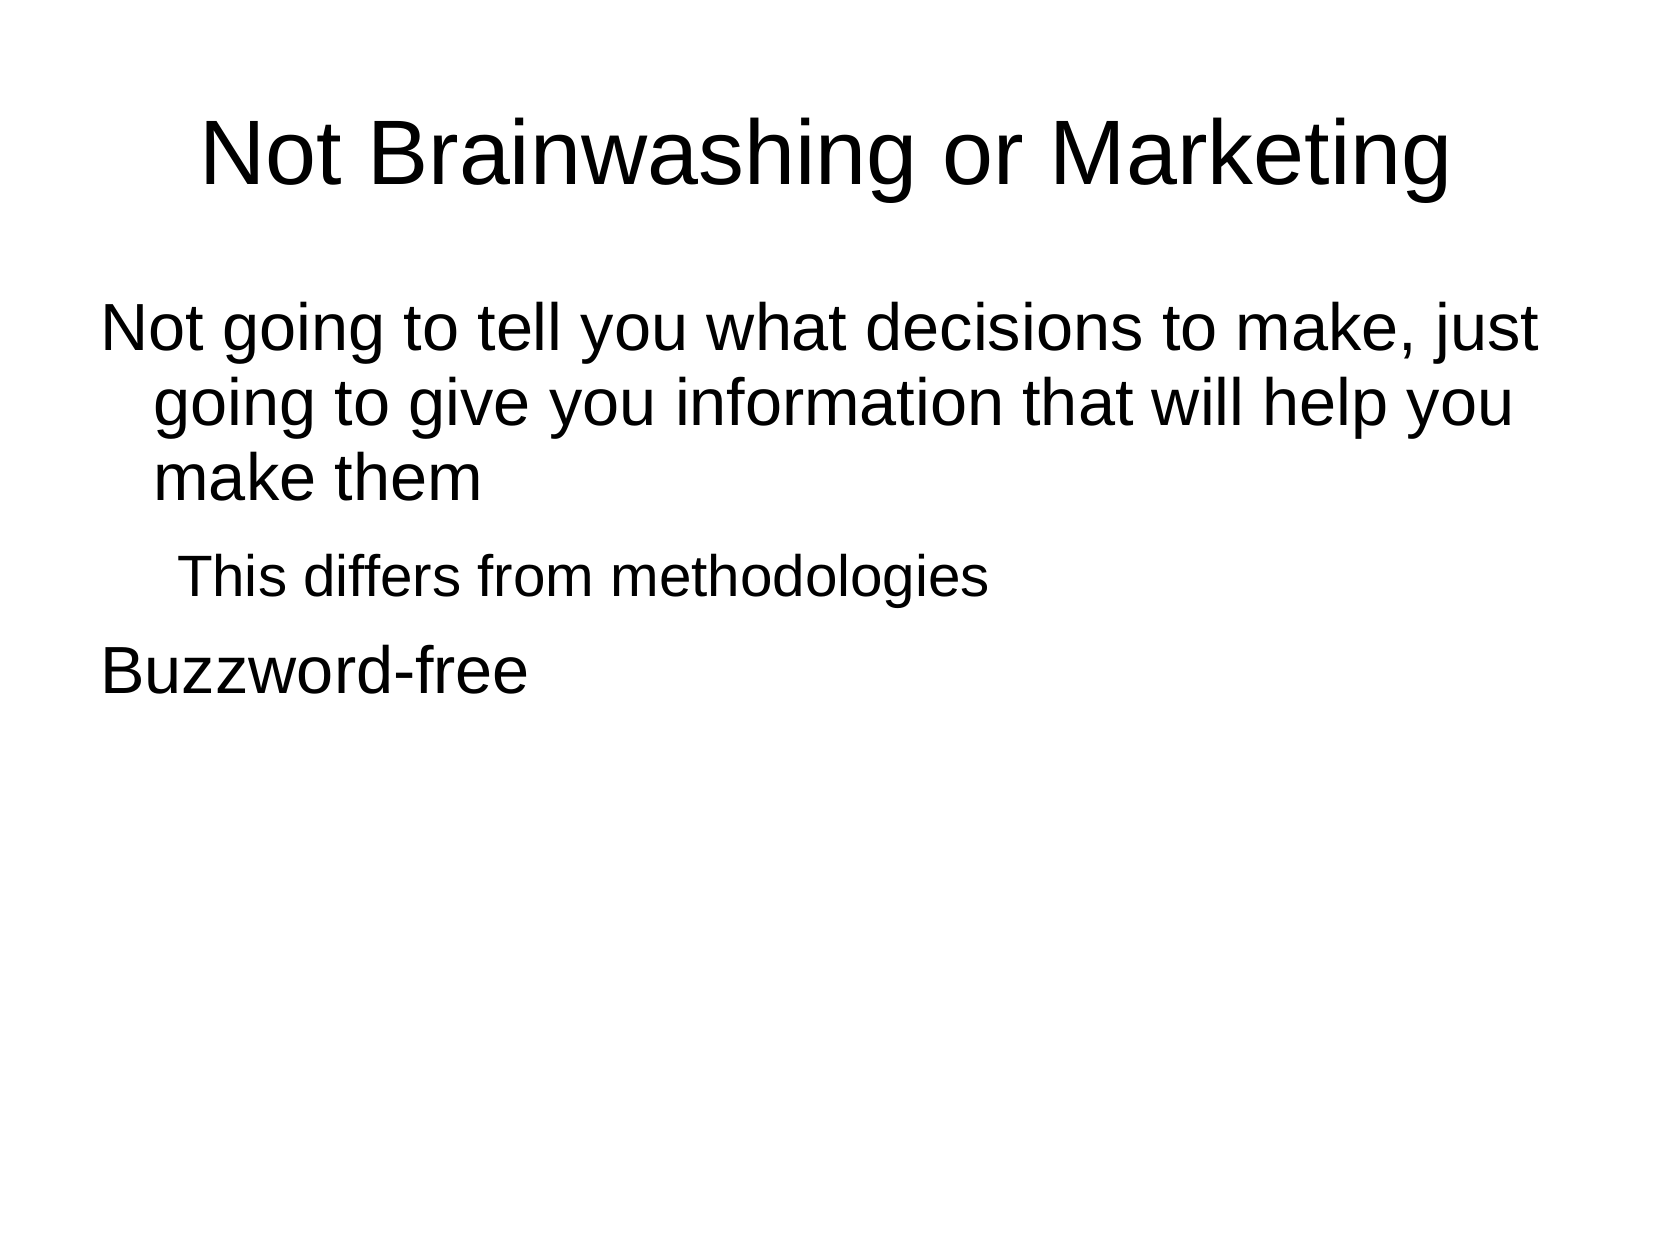

# Not Brainwashing or Marketing
Not going to tell you what decisions to make, just going to give you information that will help you make them
This differs from methodologies
Buzzword-free